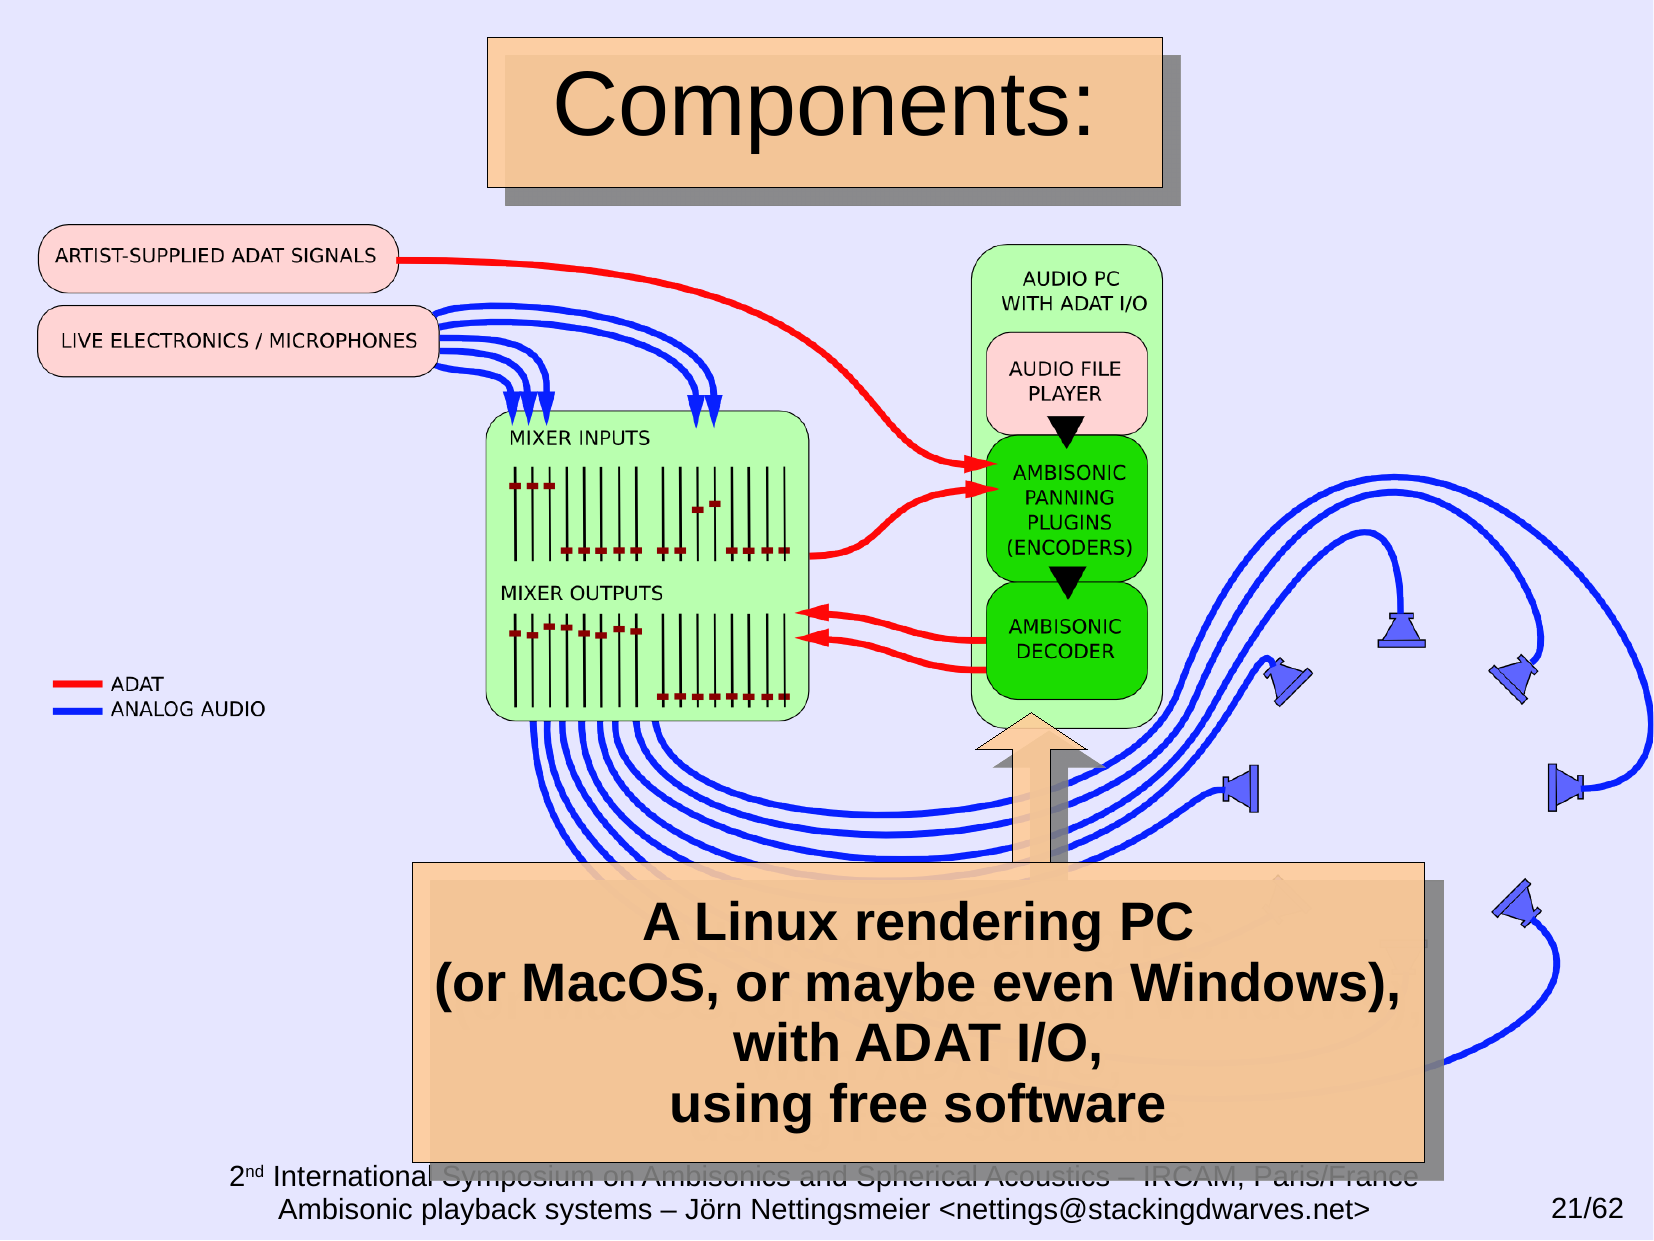

Components:
#
A Linux rendering PC
(or MacOS, or maybe even Windows),
with ADAT I/O,
using free software